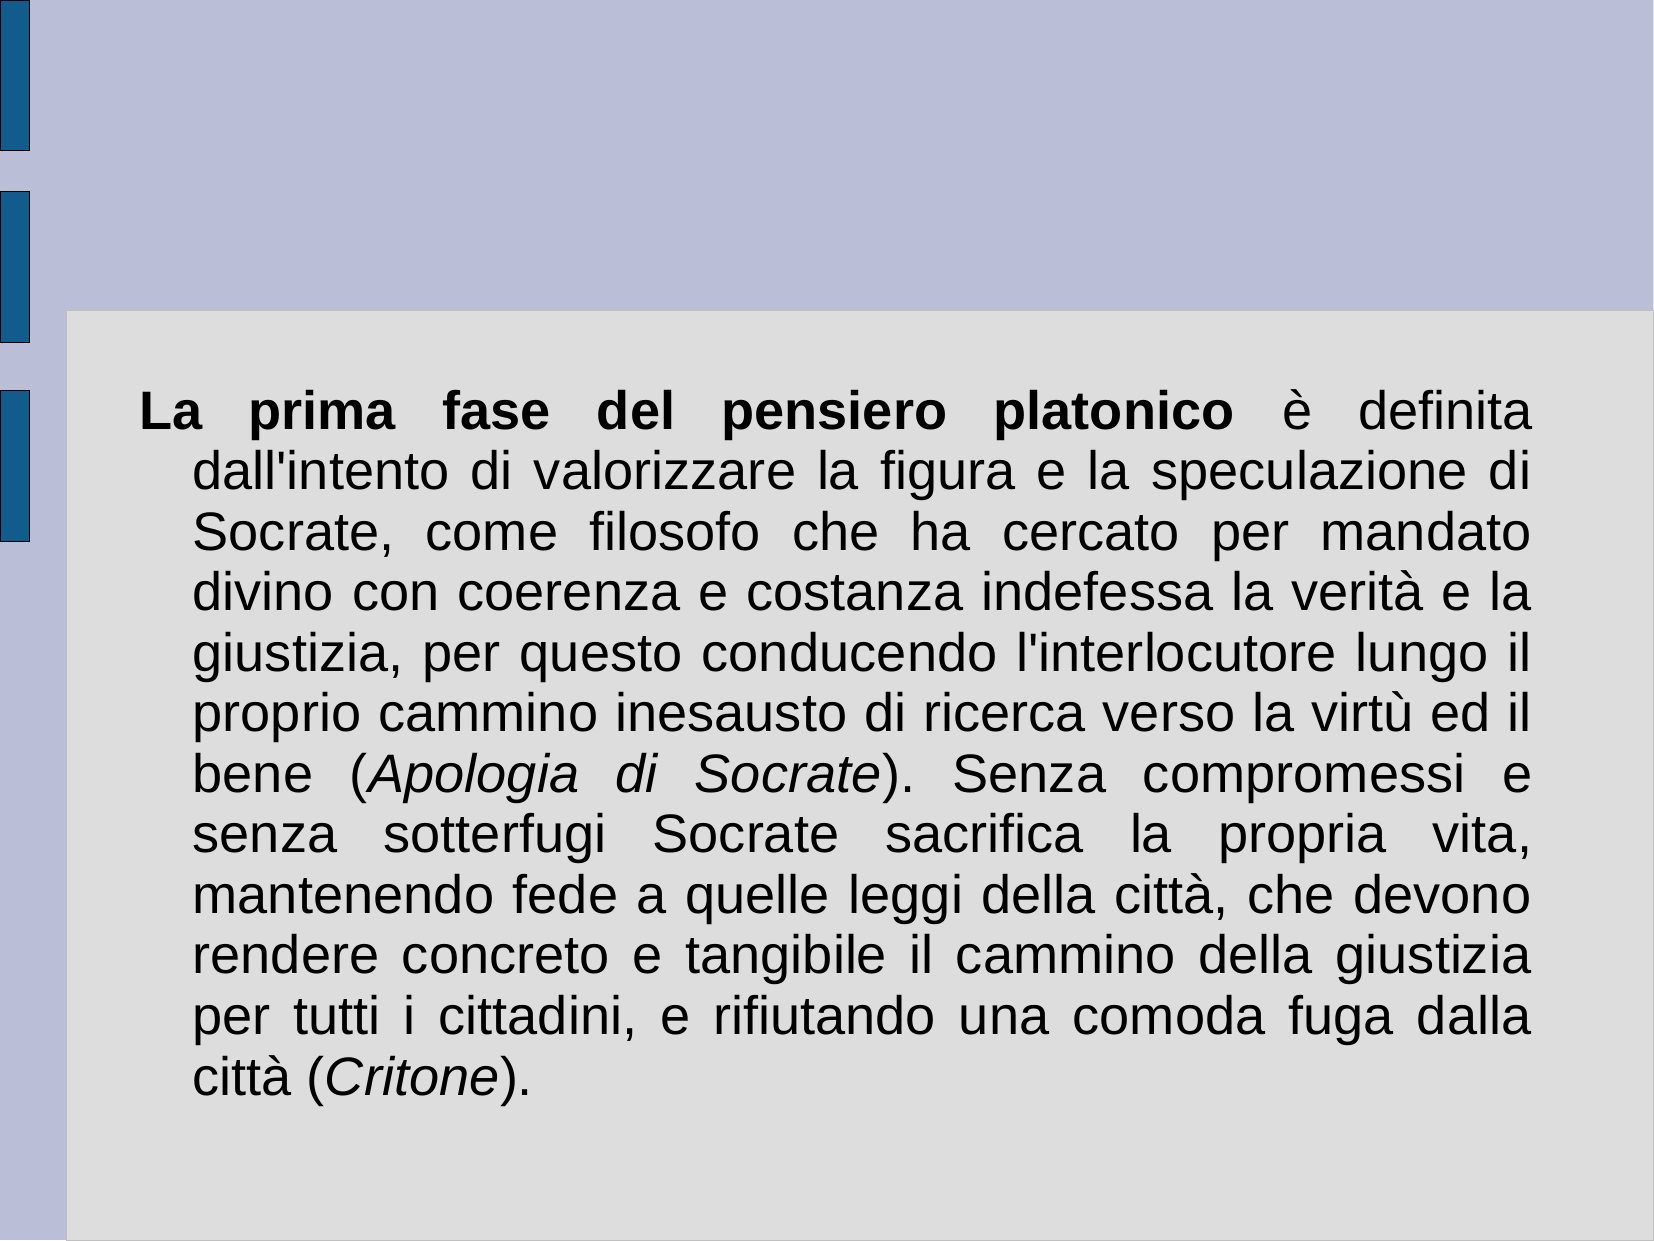

#
La prima fase del pensiero platonico è definita dall'intento di valorizzare la figura e la speculazione di Socrate, come filosofo che ha cercato per mandato divino con coerenza e costanza indefessa la verità e la giustizia, per questo conducendo l'interlocutore lungo il proprio cammino inesausto di ricerca verso la virtù ed il bene (Apologia di Socrate). Senza compromessi e senza sotterfugi Socrate sacrifica la propria vita, mantenendo fede a quelle leggi della città, che devono rendere concreto e tangibile il cammino della giustizia per tutti i cittadini, e rifiutando una comoda fuga dalla città (Critone).